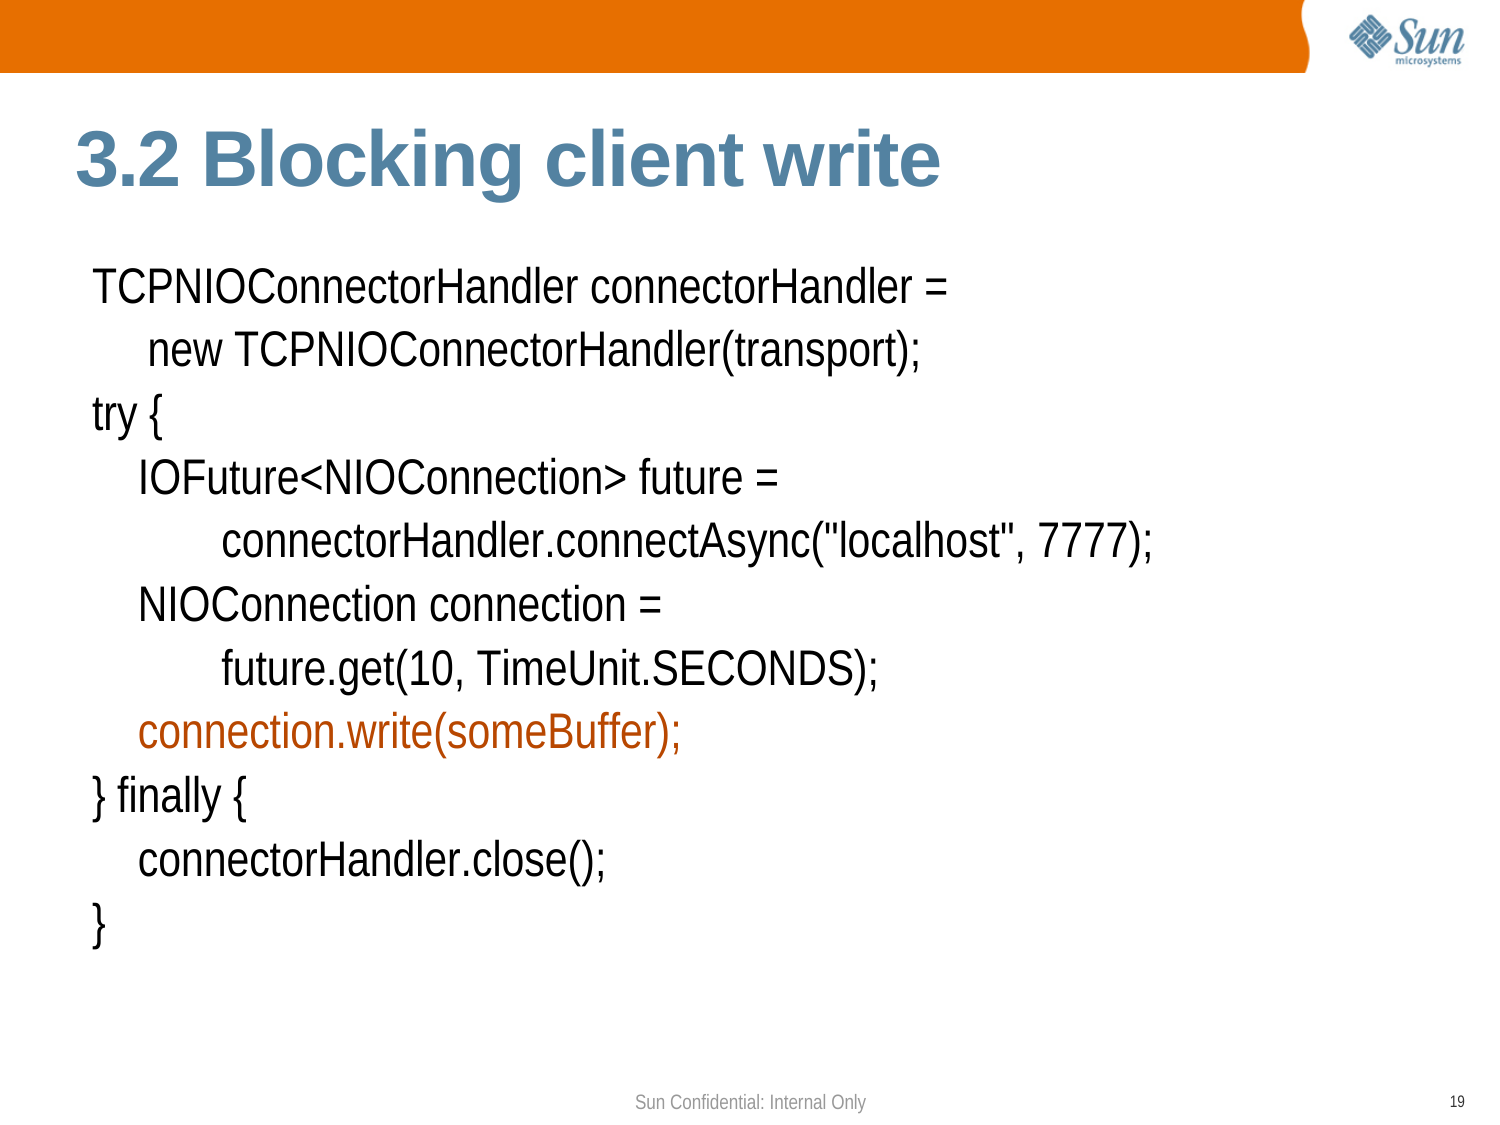

# 3.2 Blocking client write
 TCPNIOConnectorHandler connectorHandler =
		new TCPNIOConnectorHandler(transport);
 try {
 IOFuture<NIOConnection> future =
			connectorHandler.connectAsync("localhost", 7777);
 NIOConnection connection =
			future.get(10, TimeUnit.SECONDS);
 connection.write(someBuffer);
 } finally {
 connectorHandler.close();
 }